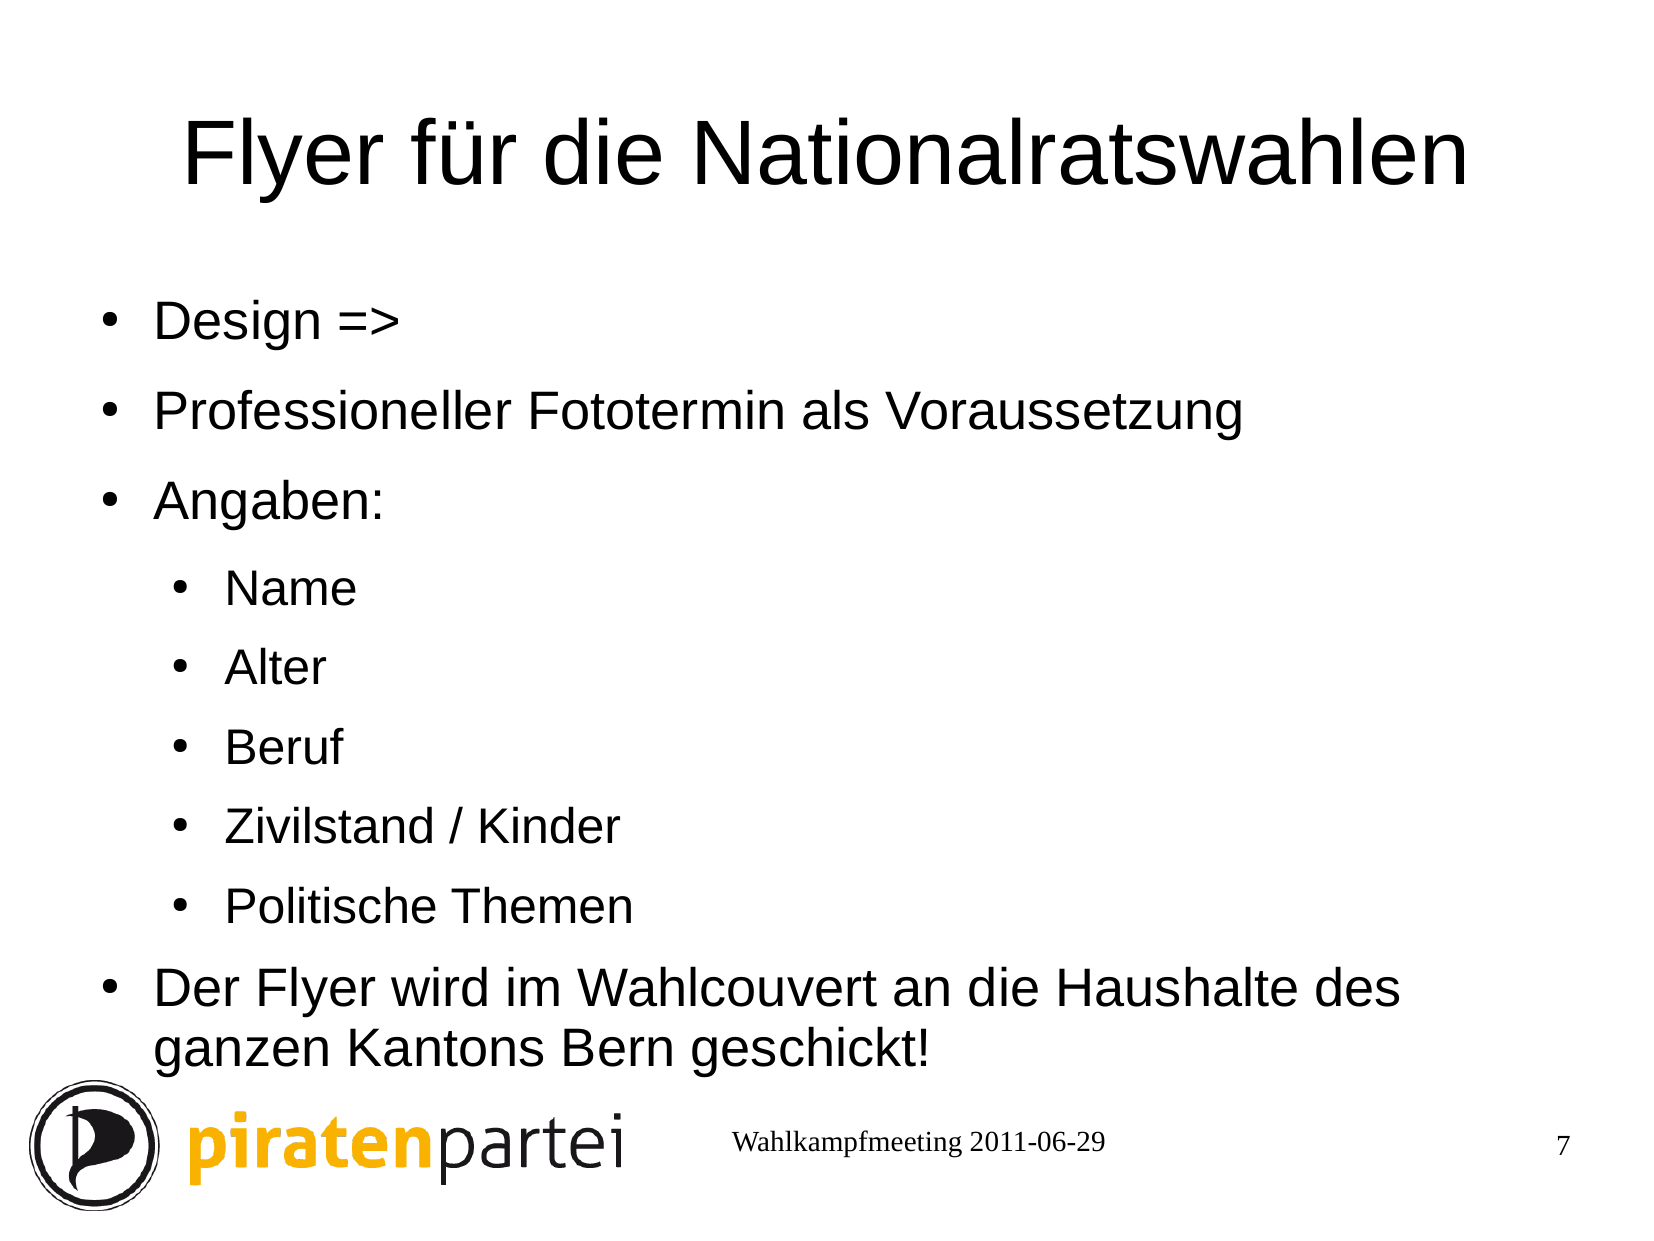

# Flyer für die Nationalratswahlen
Design =>
Professioneller Fototermin als Voraussetzung
Angaben:
Name
Alter
Beruf
Zivilstand / Kinder
Politische Themen
Der Flyer wird im Wahlcouvert an die Haushalte des ganzen Kantons Bern geschickt!
Wahlkampfmeeting 2011-06-29
7